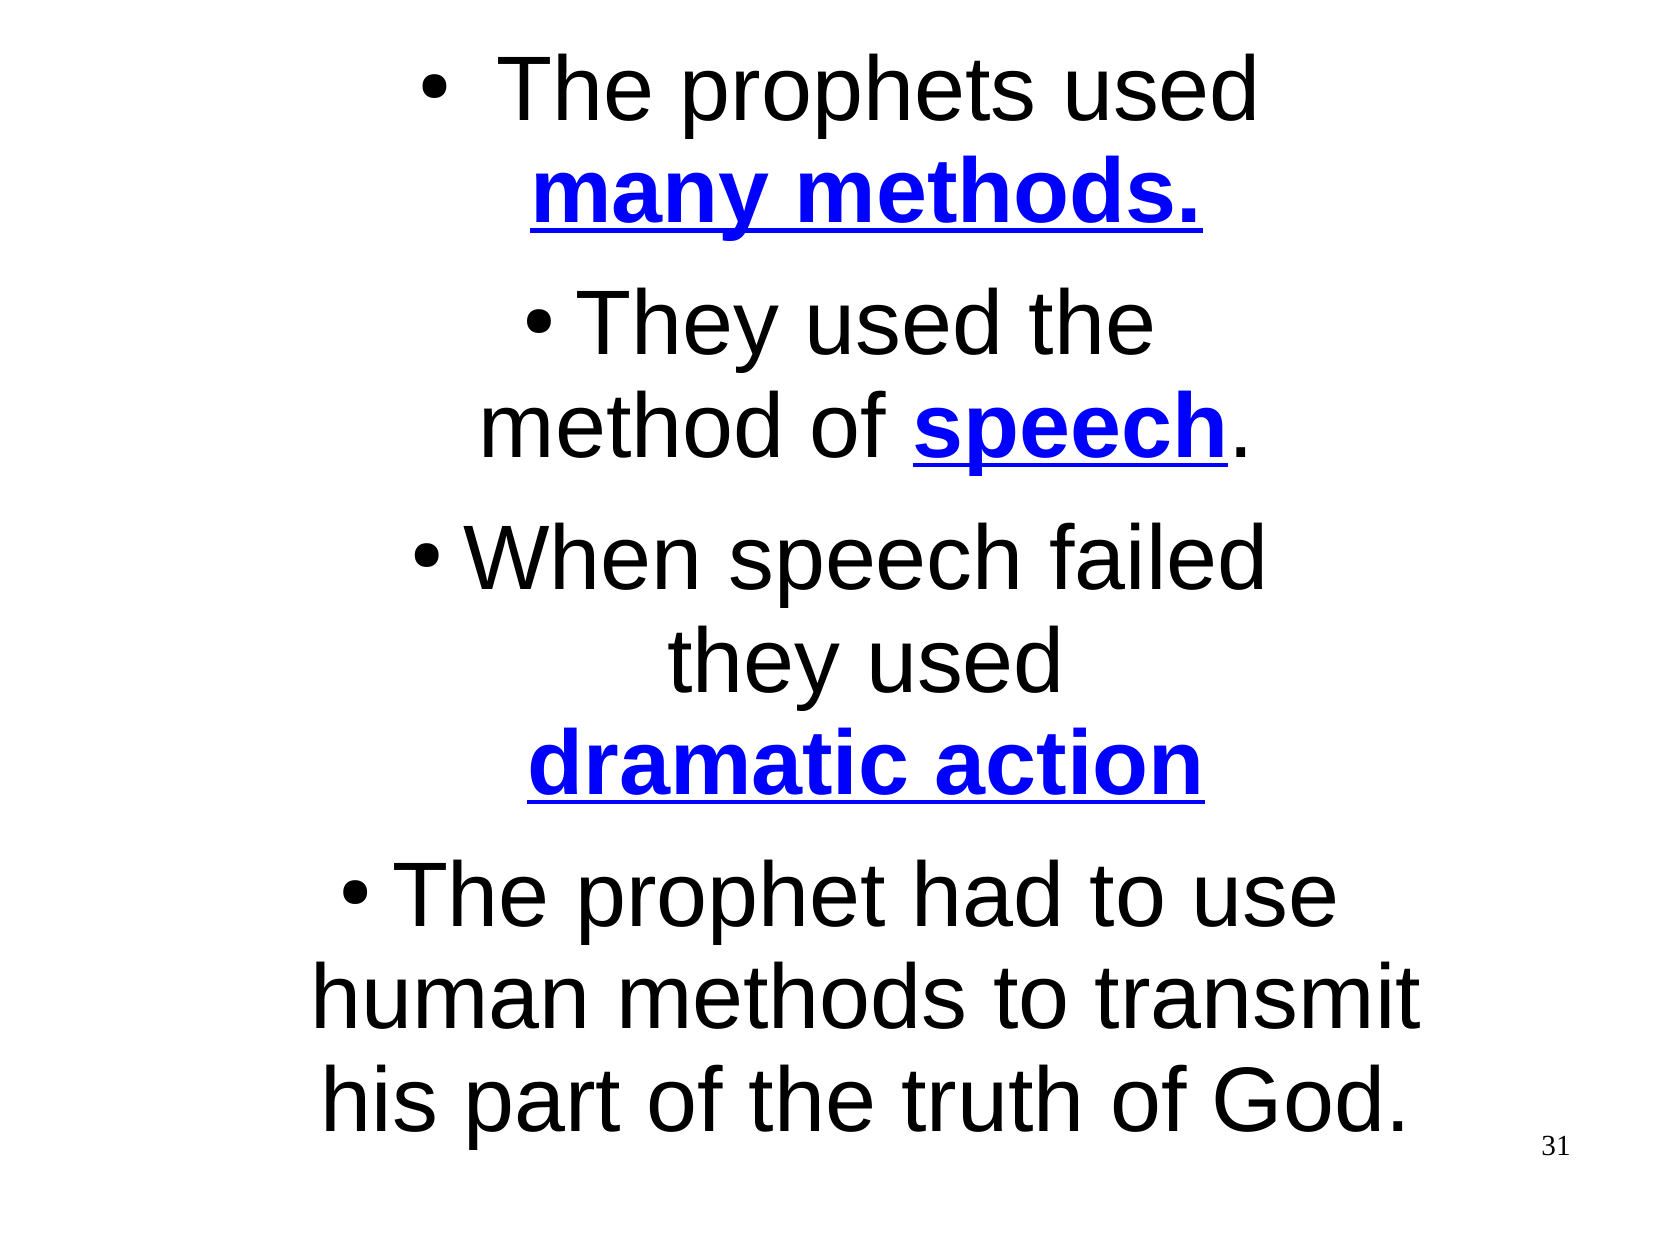

# The prophets used many methods.
They used the
method of speech.
When speech failed
they used
dramatic action
The prophet had to use
human methods to transmit
his part of the truth of God.
31